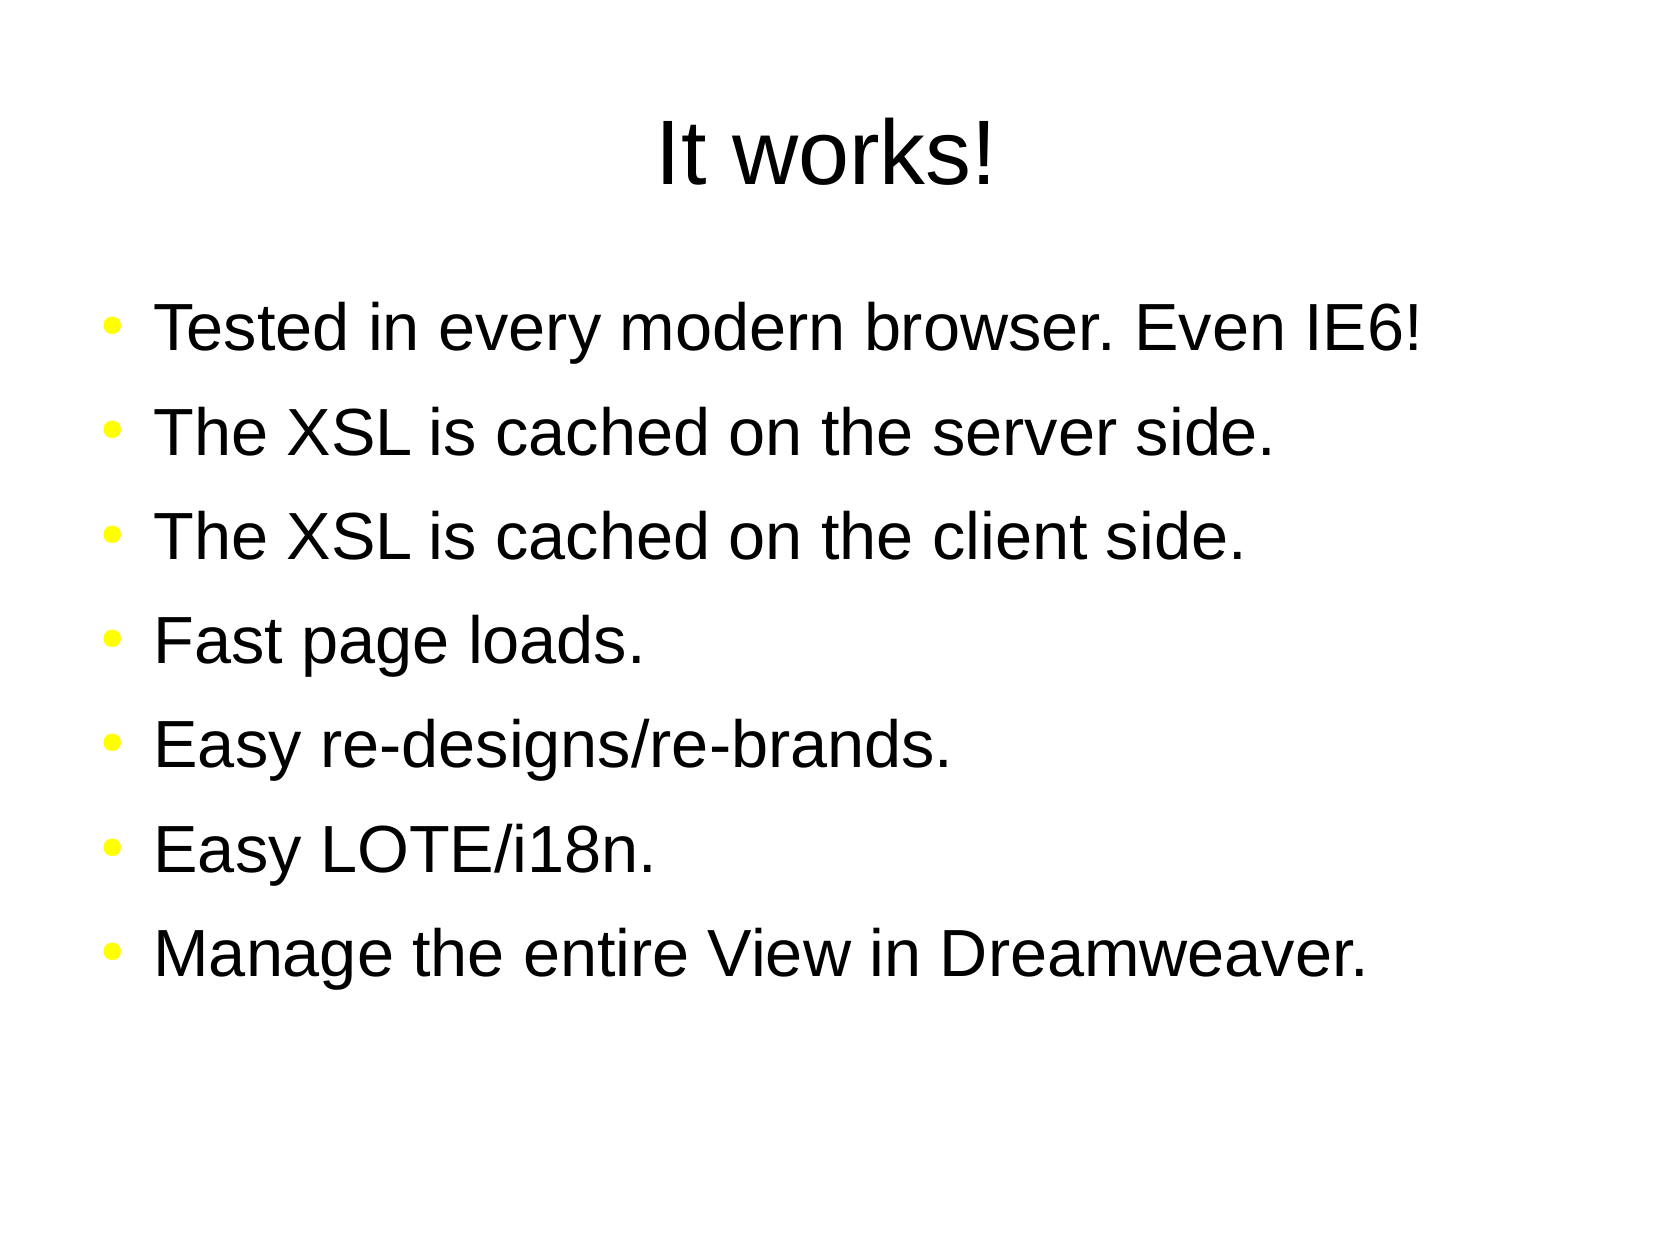

# It works!
Tested in every modern browser. Even IE6!
The XSL is cached on the server side.
The XSL is cached on the client side.
Fast page loads.
Easy re-designs/re-brands.
Easy LOTE/i18n.
Manage the entire View in Dreamweaver.